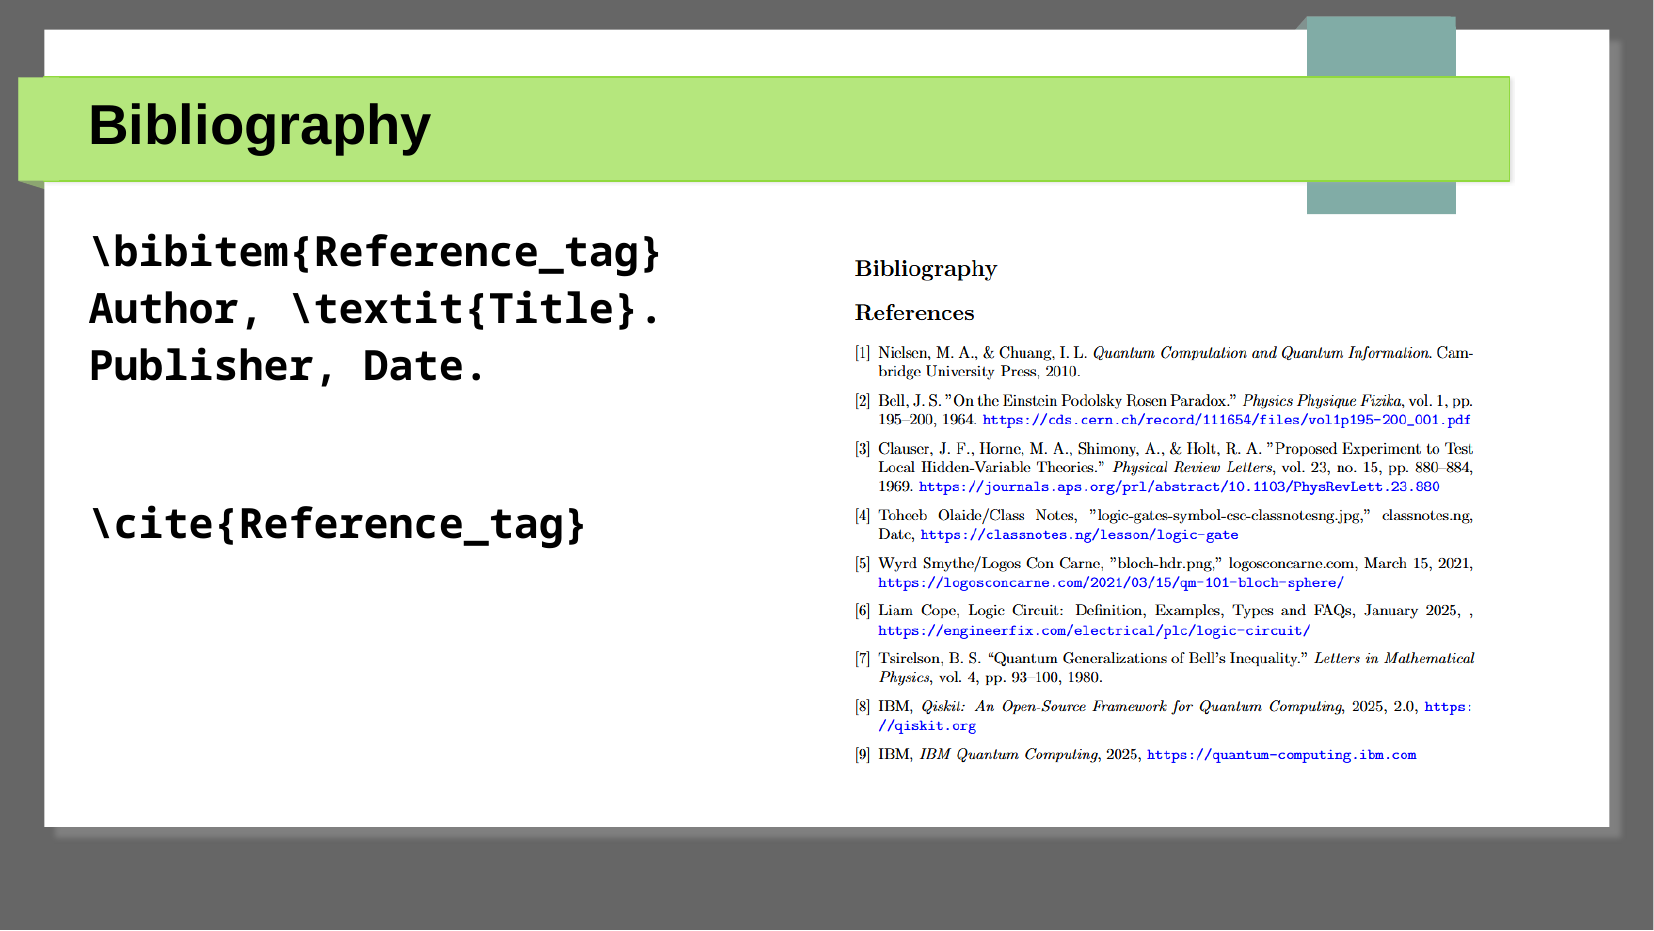

# Bibliography
\bibitem{Reference_tag} Author, \textit{Title}. Publisher, Date.
\cite{Reference_tag}